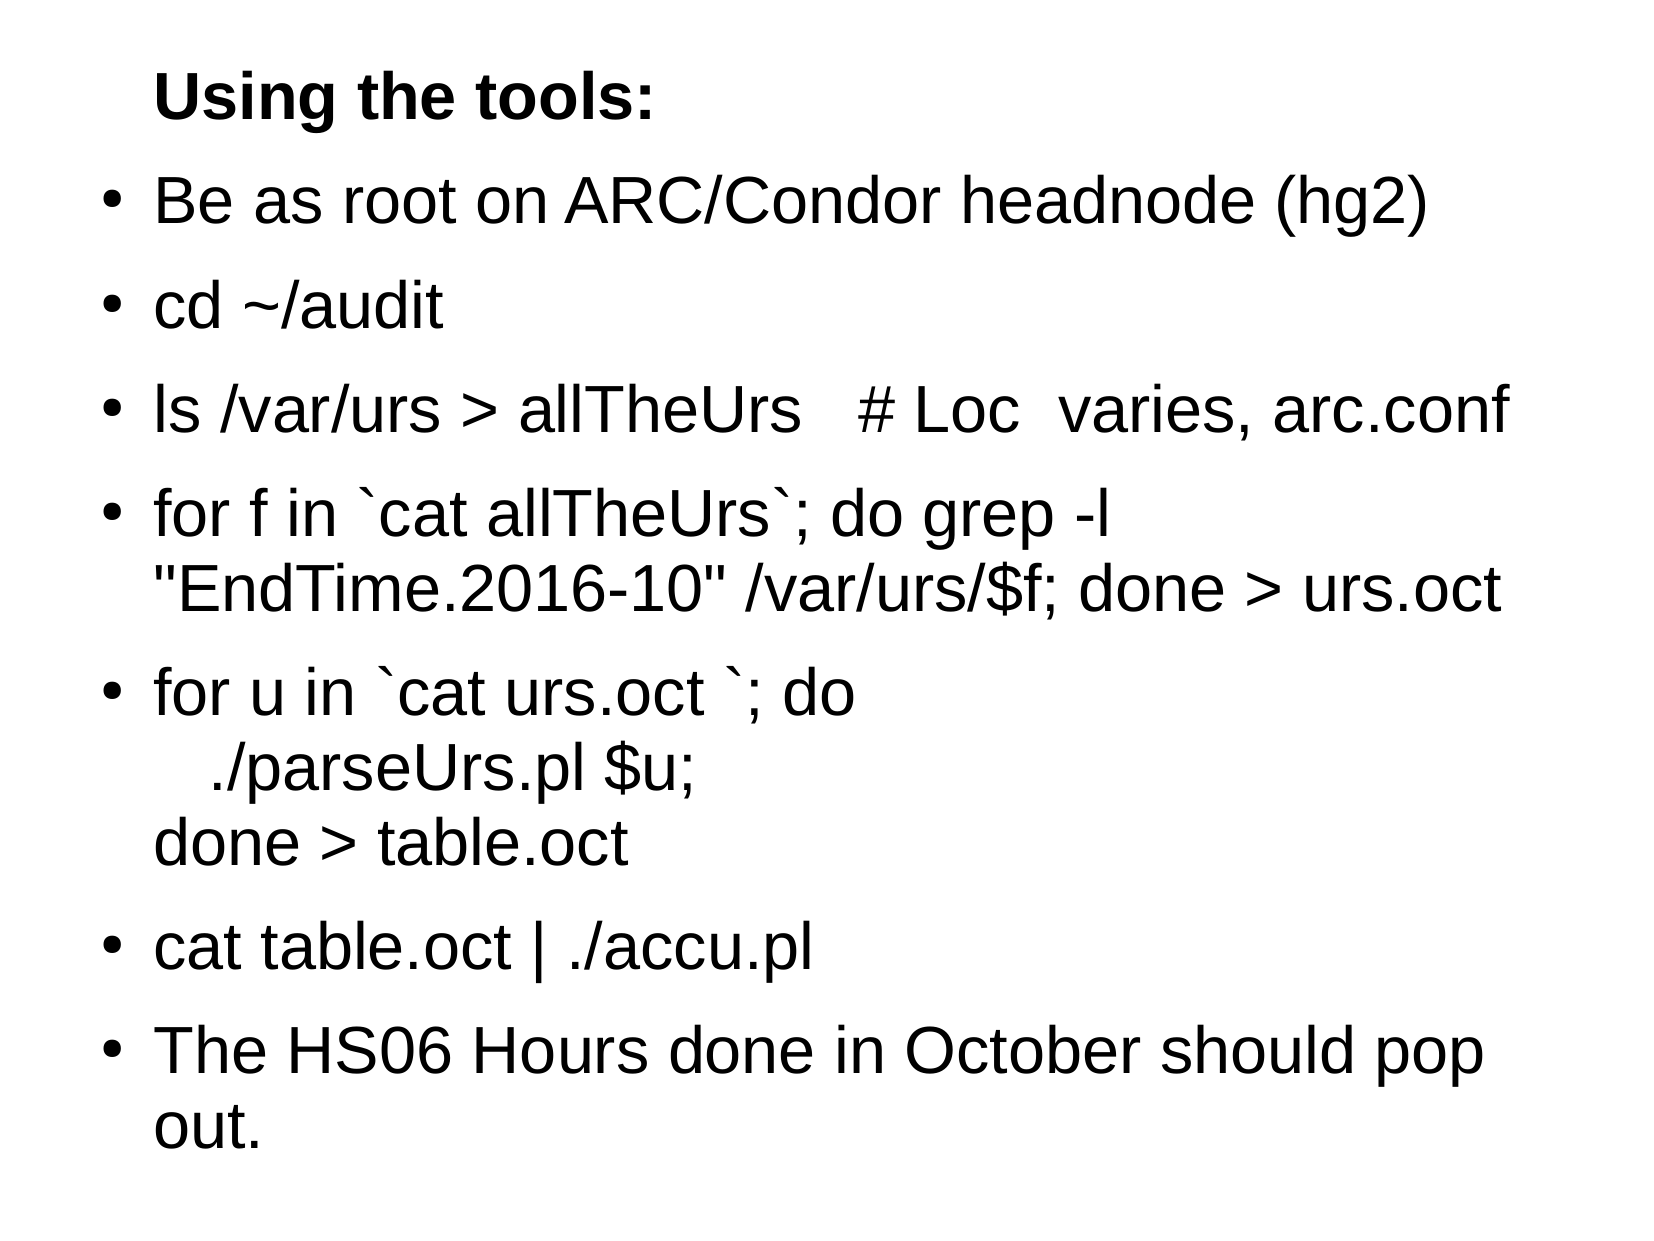

# Using the tools:
Be as root on ARC/Condor headnode (hg2)
cd ~/audit
ls /var/urs > allTheUrs # Loc varies, arc.conf
for f in `cat allTheUrs`; do grep -l "EndTime.2016-10" /var/urs/$f; done > urs.oct
for u in `cat urs.oct `; do
 ./parseUrs.pl $u;
done > table.oct
cat table.oct | ./accu.pl
The HS06 Hours done in October should pop out.